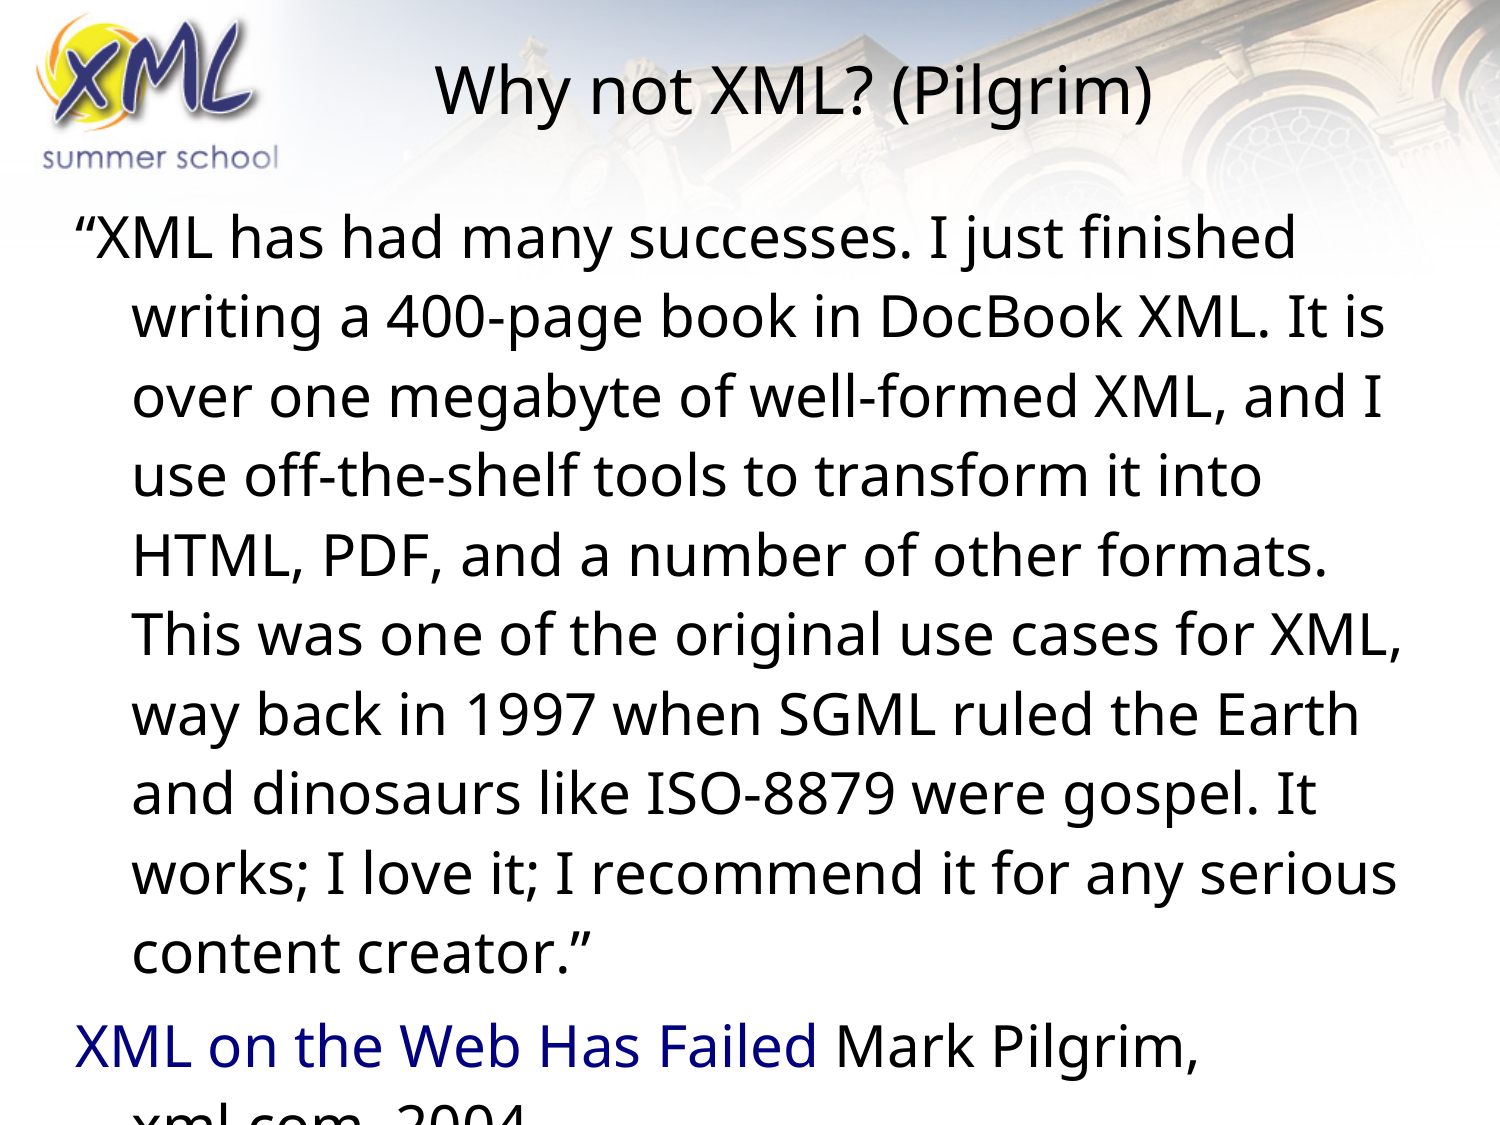

# Why not XML? (Pilgrim)
“XML has had many successes. I just finished writing a 400-page book in DocBook XML. It is over one megabyte of well-formed XML, and I use off-the-shelf tools to transform it into HTML, PDF, and a number of other formats. This was one of the original use cases for XML, way back in 1997 when SGML ruled the Earth and dinosaurs like ISO-8879 were gospel. It works; I love it; I recommend it for any serious content creator.”
XML on the Web Has Failed Mark Pilgrim, xml.com, 2004